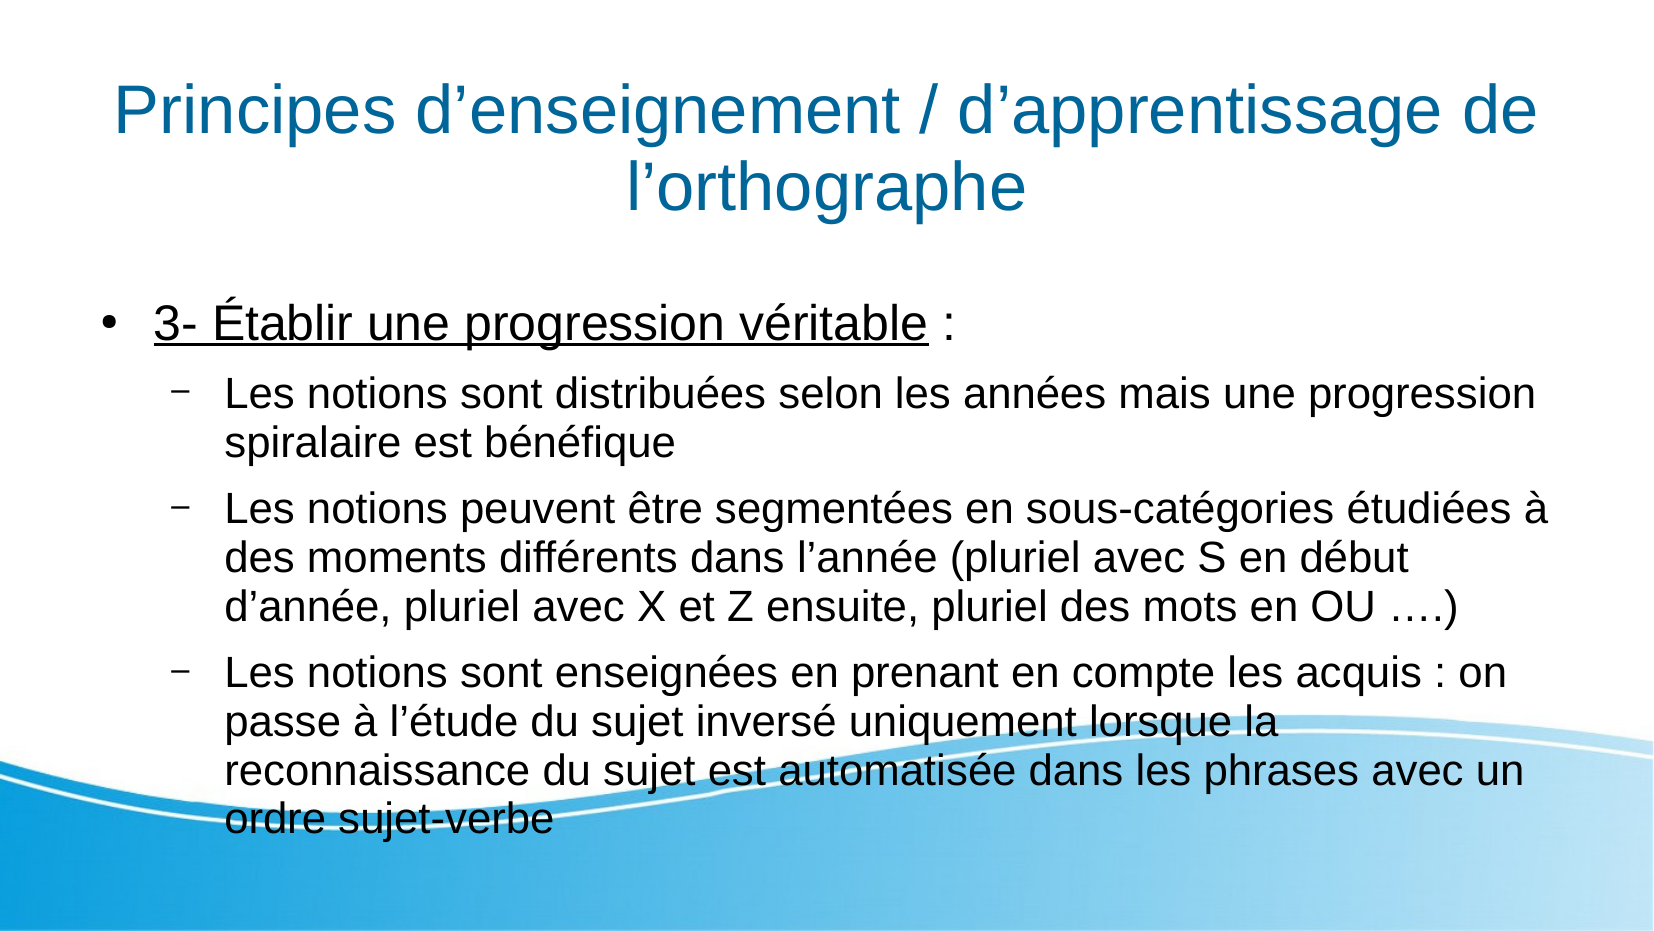

# Principes d’enseignement / d’apprentissage de l’orthographe
3- Établir une progression véritable :
Les notions sont distribuées selon les années mais une progression spiralaire est bénéfique
Les notions peuvent être segmentées en sous-catégories étudiées à des moments différents dans l’année (pluriel avec S en début d’année, pluriel avec X et Z ensuite, pluriel des mots en OU ….)
Les notions sont enseignées en prenant en compte les acquis : on passe à l’étude du sujet inversé uniquement lorsque la reconnaissance du sujet est automatisée dans les phrases avec un ordre sujet-verbe